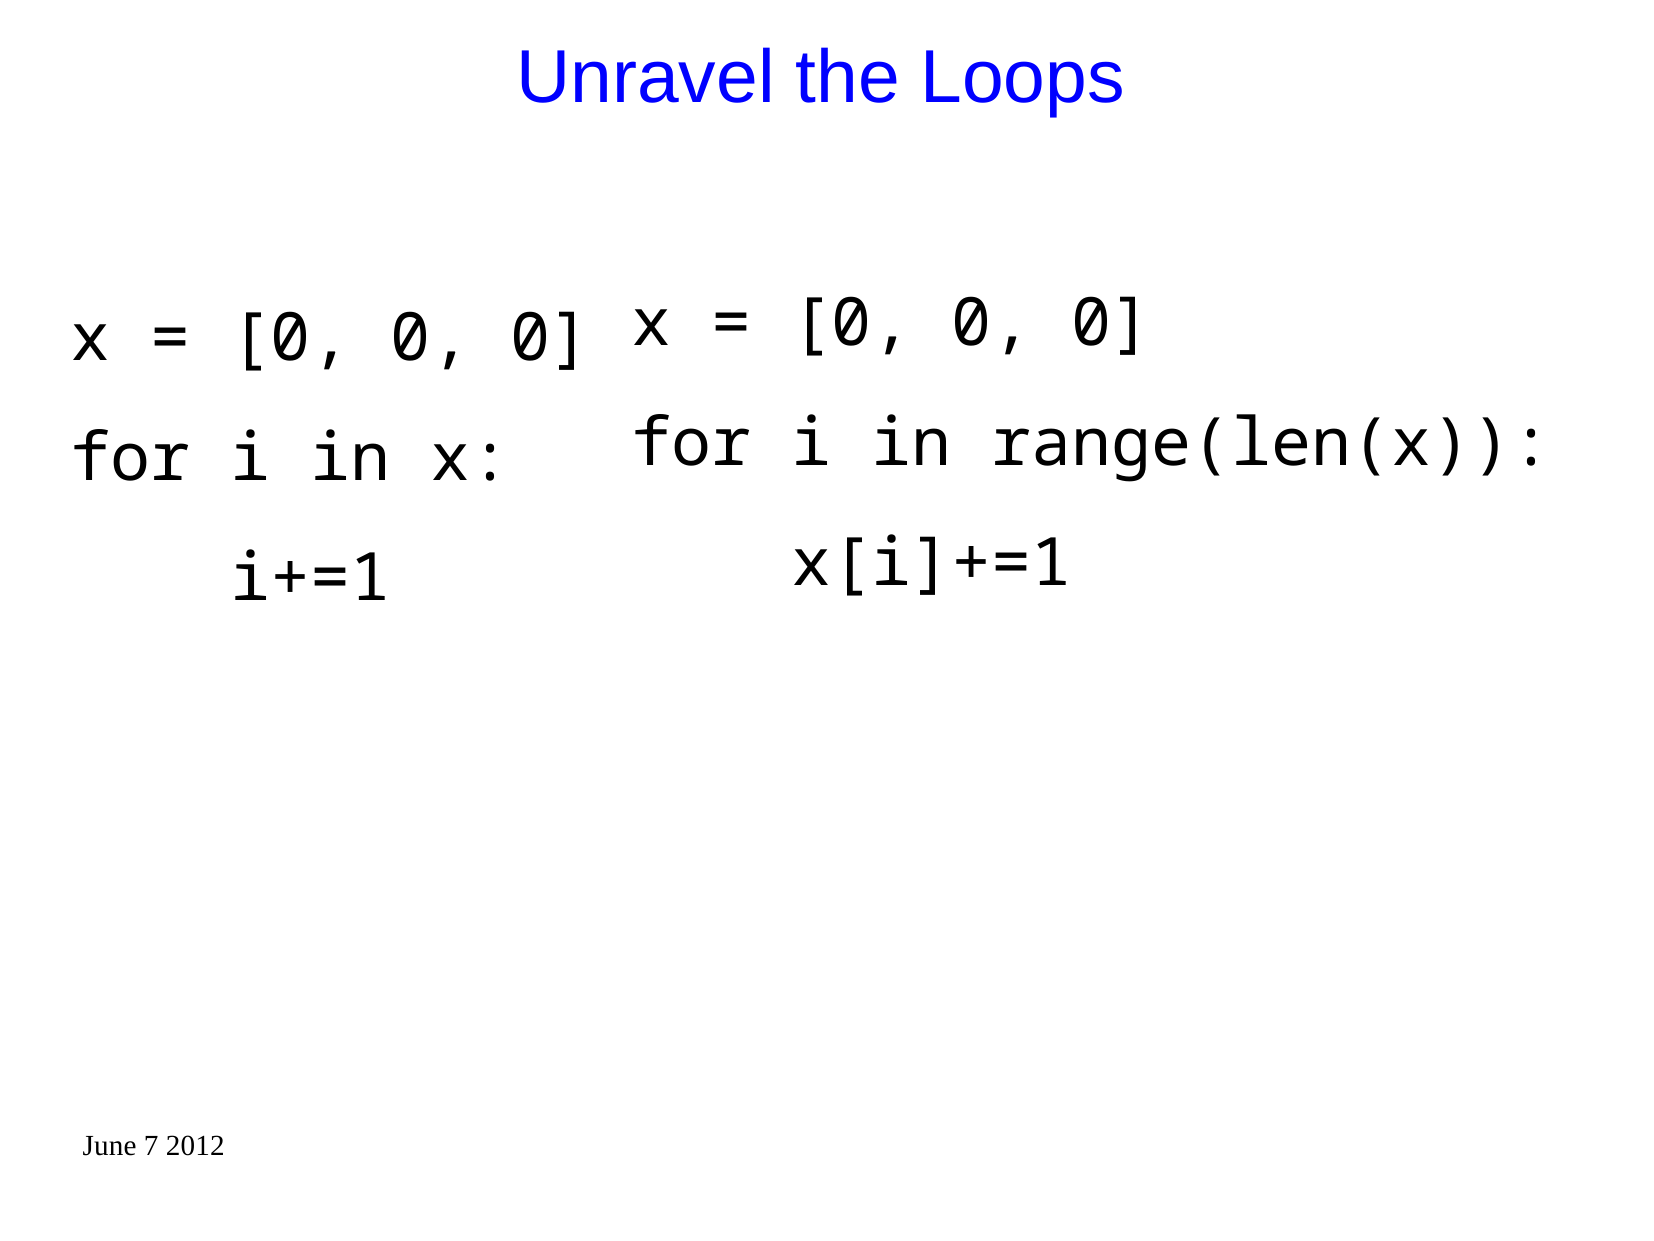

# Unravel the Loops
x = [0, 0, 0]
for i in range(len(x)):
 x[i]+=1
x = [0, 0, 0]
for i in x:
 i+=1
June 7 2012